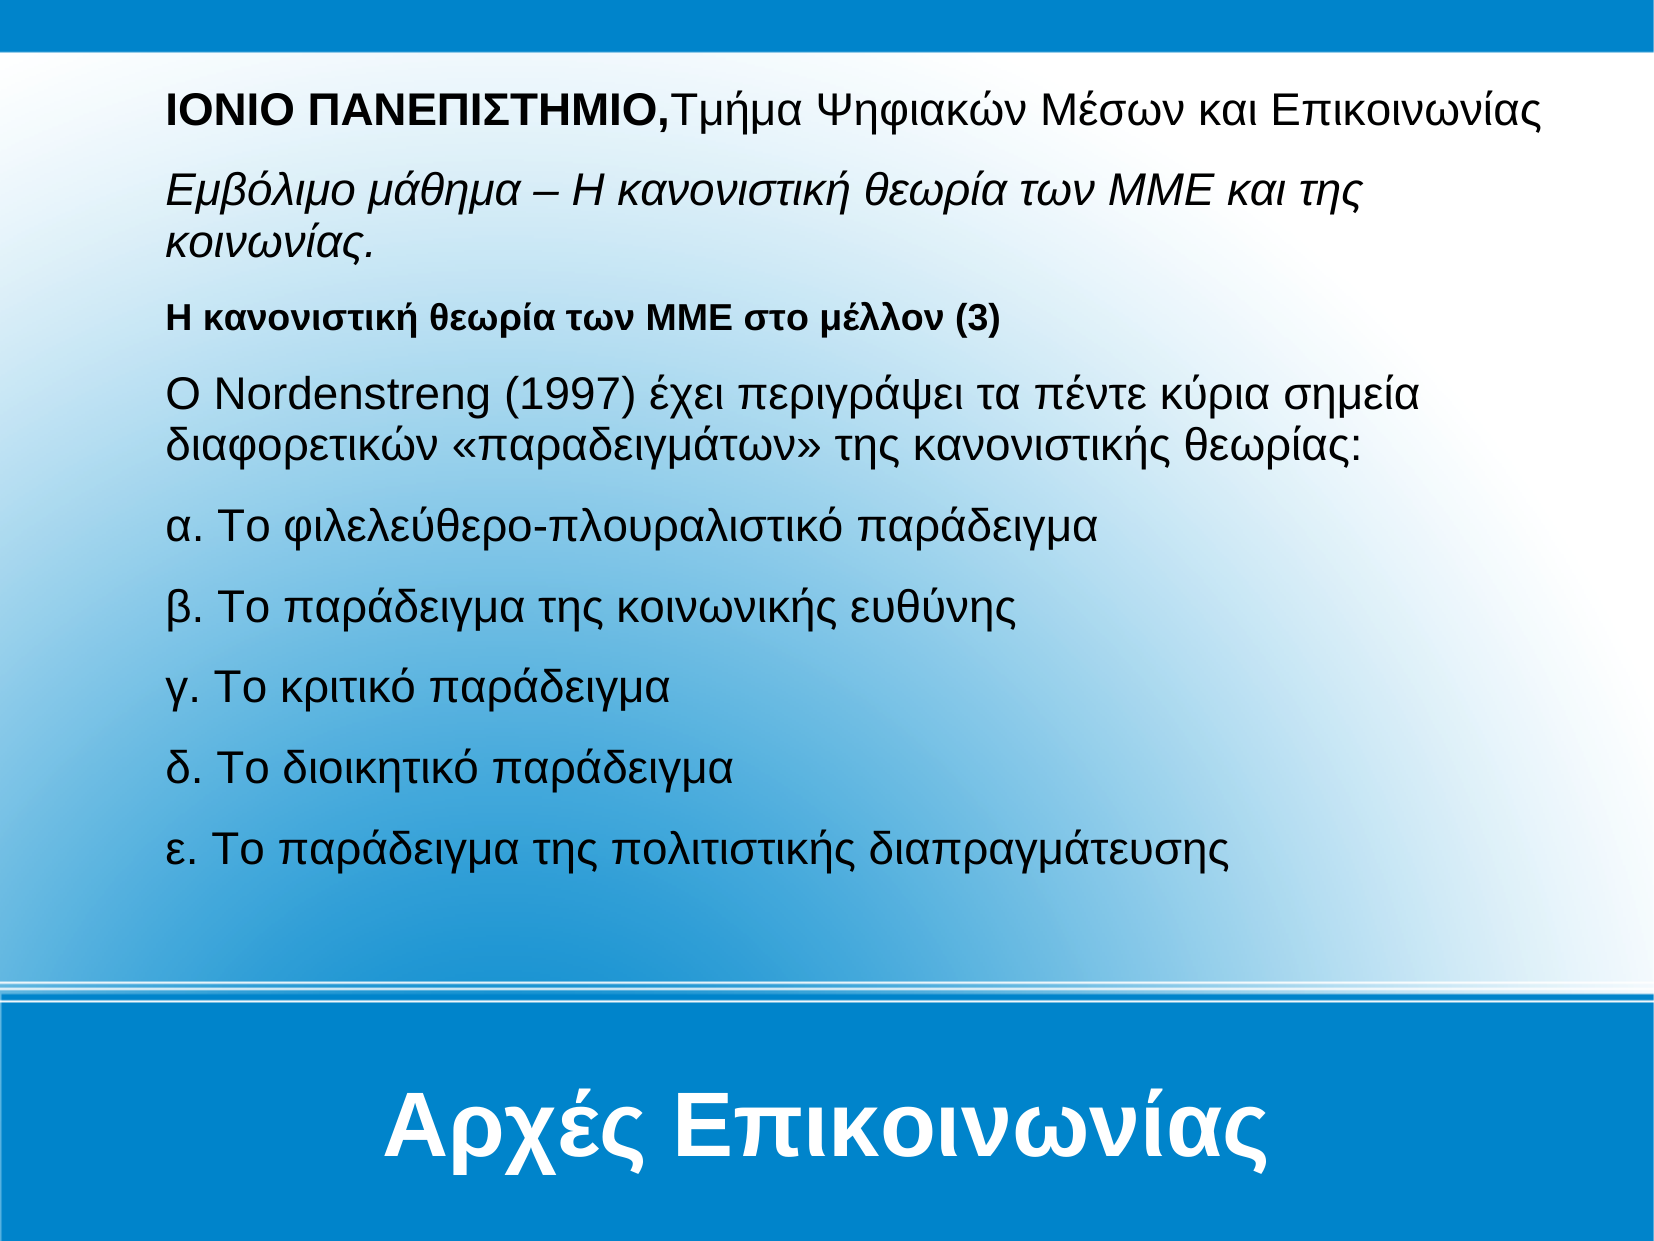

ΙΟΝΙΟ ΠΑΝΕΠΙΣΤΗΜΙΟ,Τμήμα Ψηφιακών Μέσων και Επικοινωνίας
Εμβόλιμο μάθημα – Η κανονιστική θεωρία των ΜΜΕ και της κοινωνίας.
Η κανονιστική θεωρία των ΜΜΕ στο μέλλον (3)
Ο Nordenstreng (1997) έχει περιγράψει τα πέντε κύρια σημεία διαφορετικών «παραδειγμάτων» της κανονιστικής θεωρίας:
α. Το φιλελεύθερο-πλουραλιστικό παράδειγμα
β. Το παράδειγμα της κοινωνικής ευθύνης
γ. Το κριτικό παράδειγμα
δ. Το διοικητικό παράδειγμα
ε. Το παράδειγμα της πολιτιστικής διαπραγμάτευσης
# Αρχές Επικοινωνίας